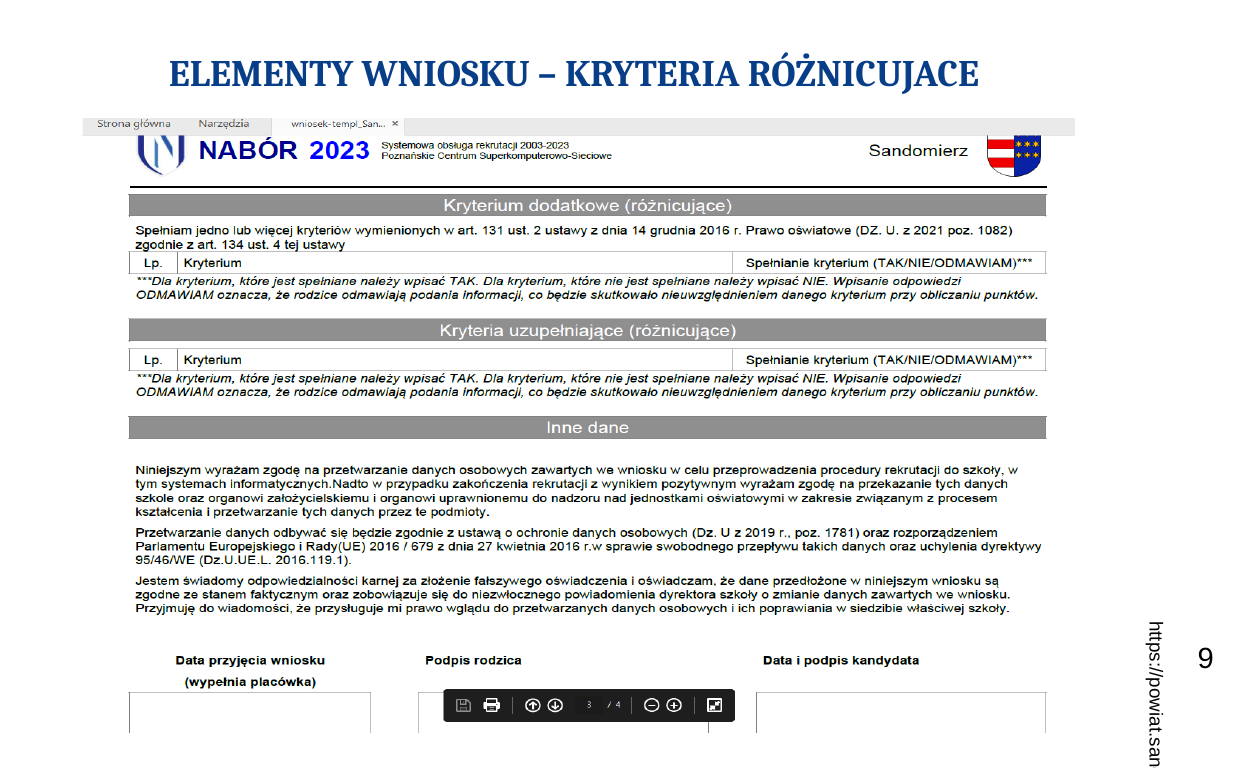

# ELEMENTY WNIOSKU – KRYTERIA RÓŻNICUJACE
https://powiat.sandomierz.pl/